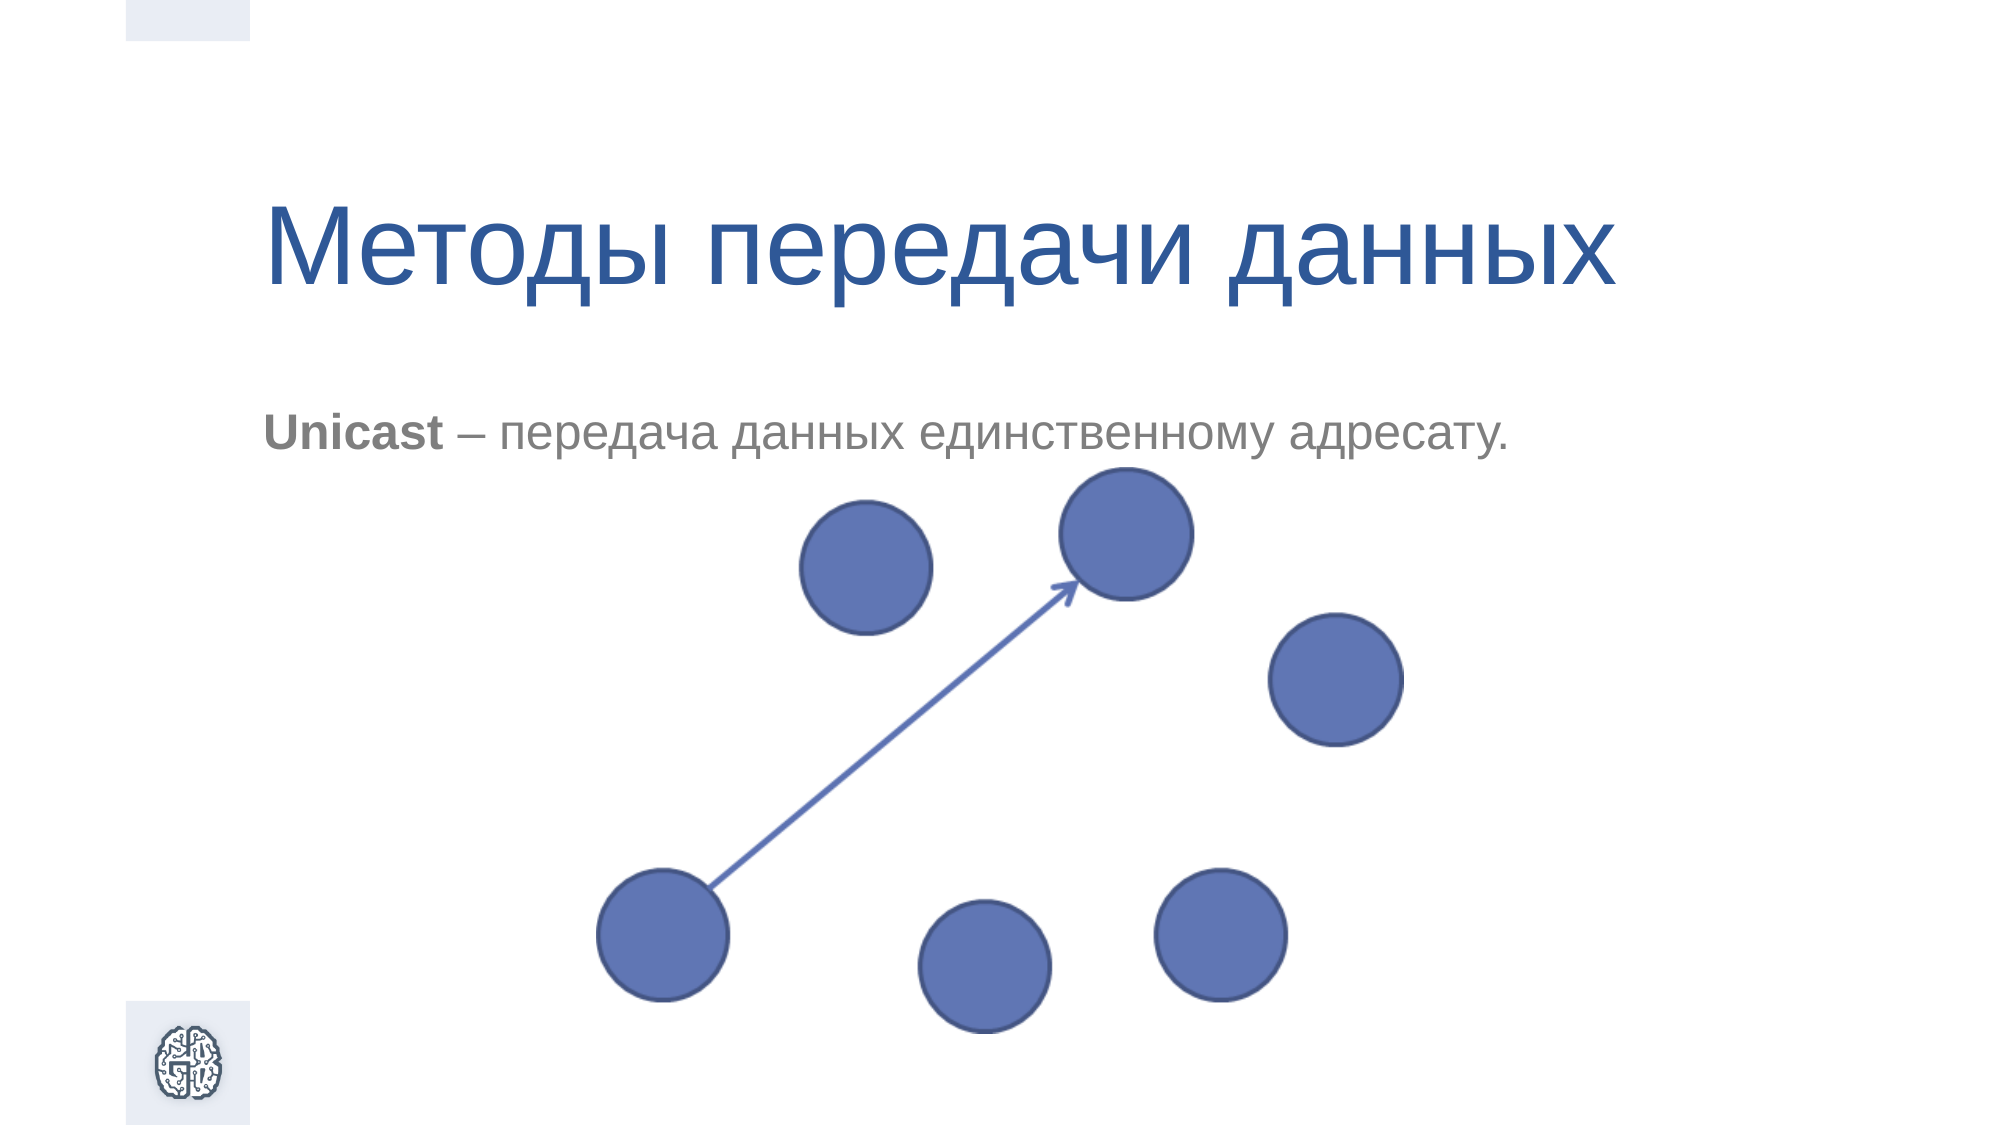

# Методы передачи данных
Unicast – передача данных единственному адресату.